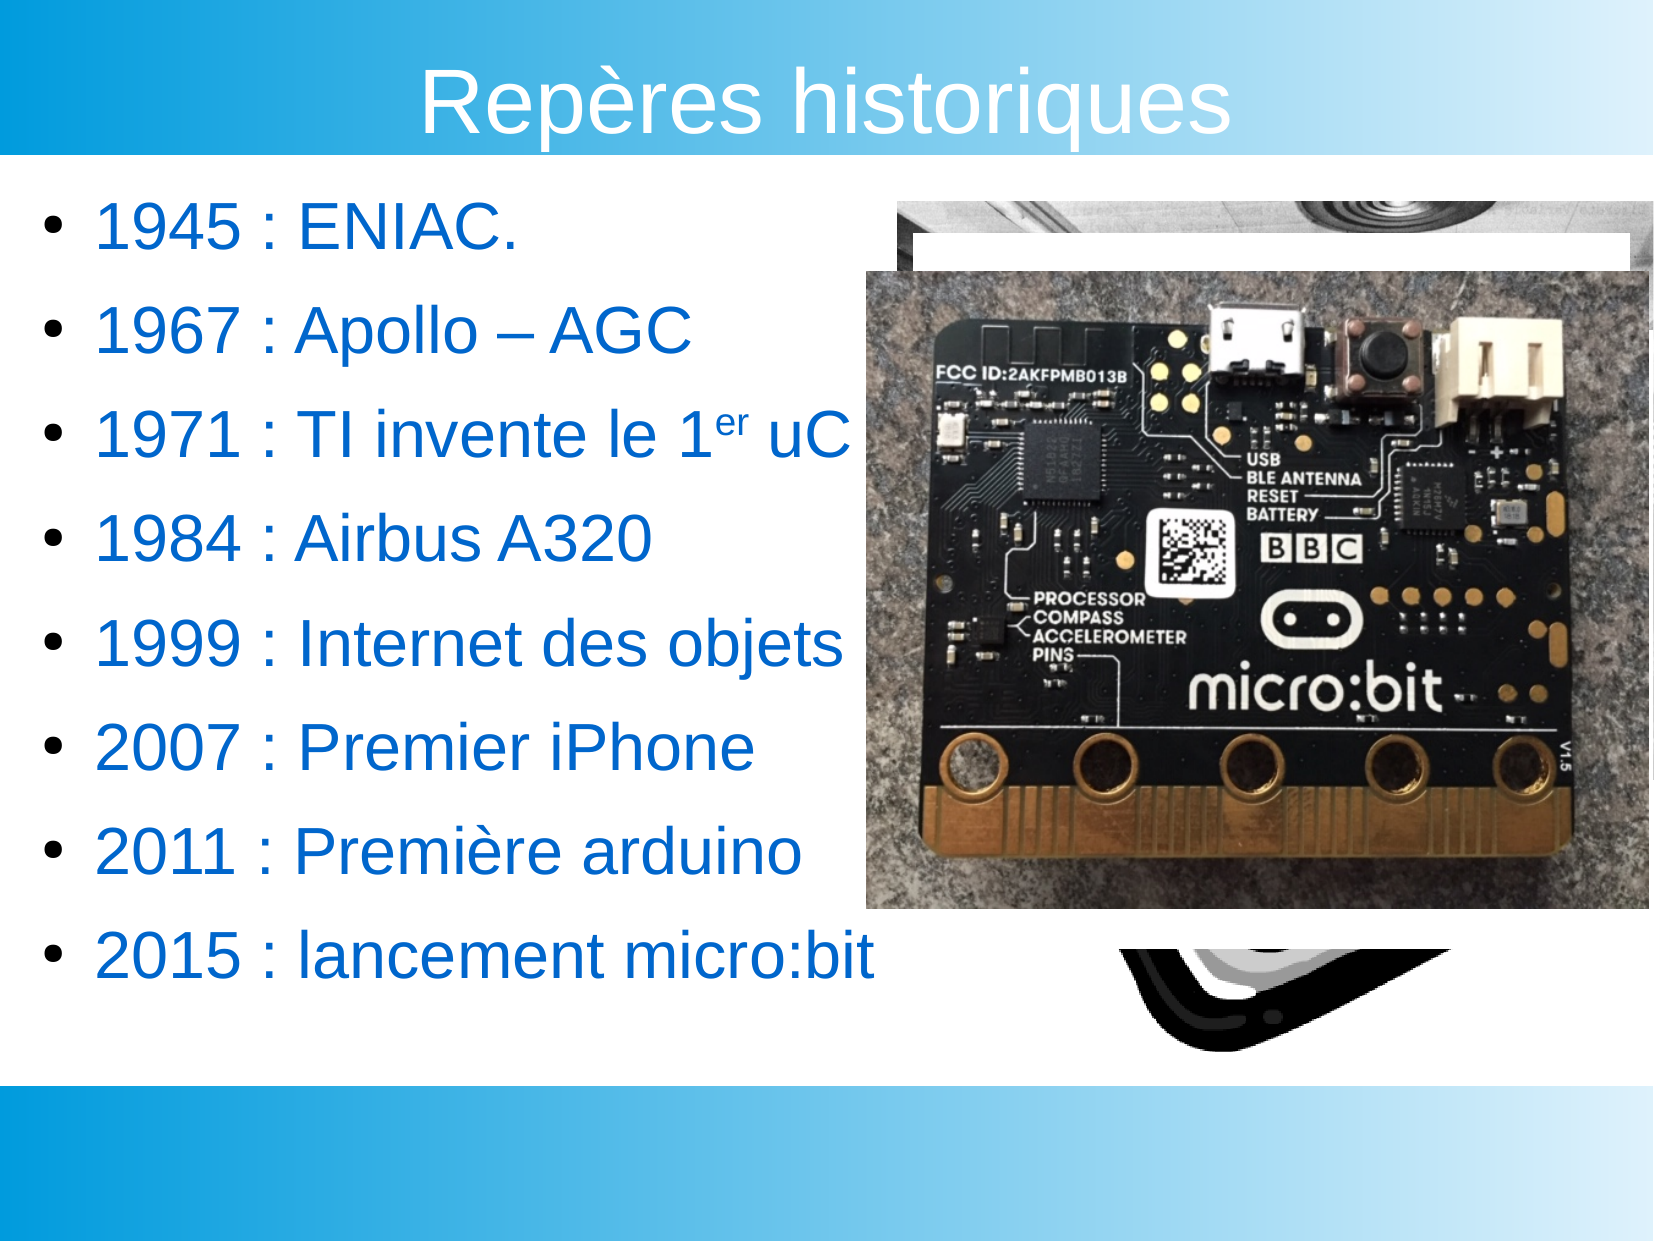

# Repères historiques
1945 : ENIAC.
1967 : Apollo – AGC
1971 : TI invente le 1er uC
1984 : Airbus A320
1999 : Internet des objets
2007 : Premier iPhone
2011 : Première arduino
2015 : lancement micro:bit